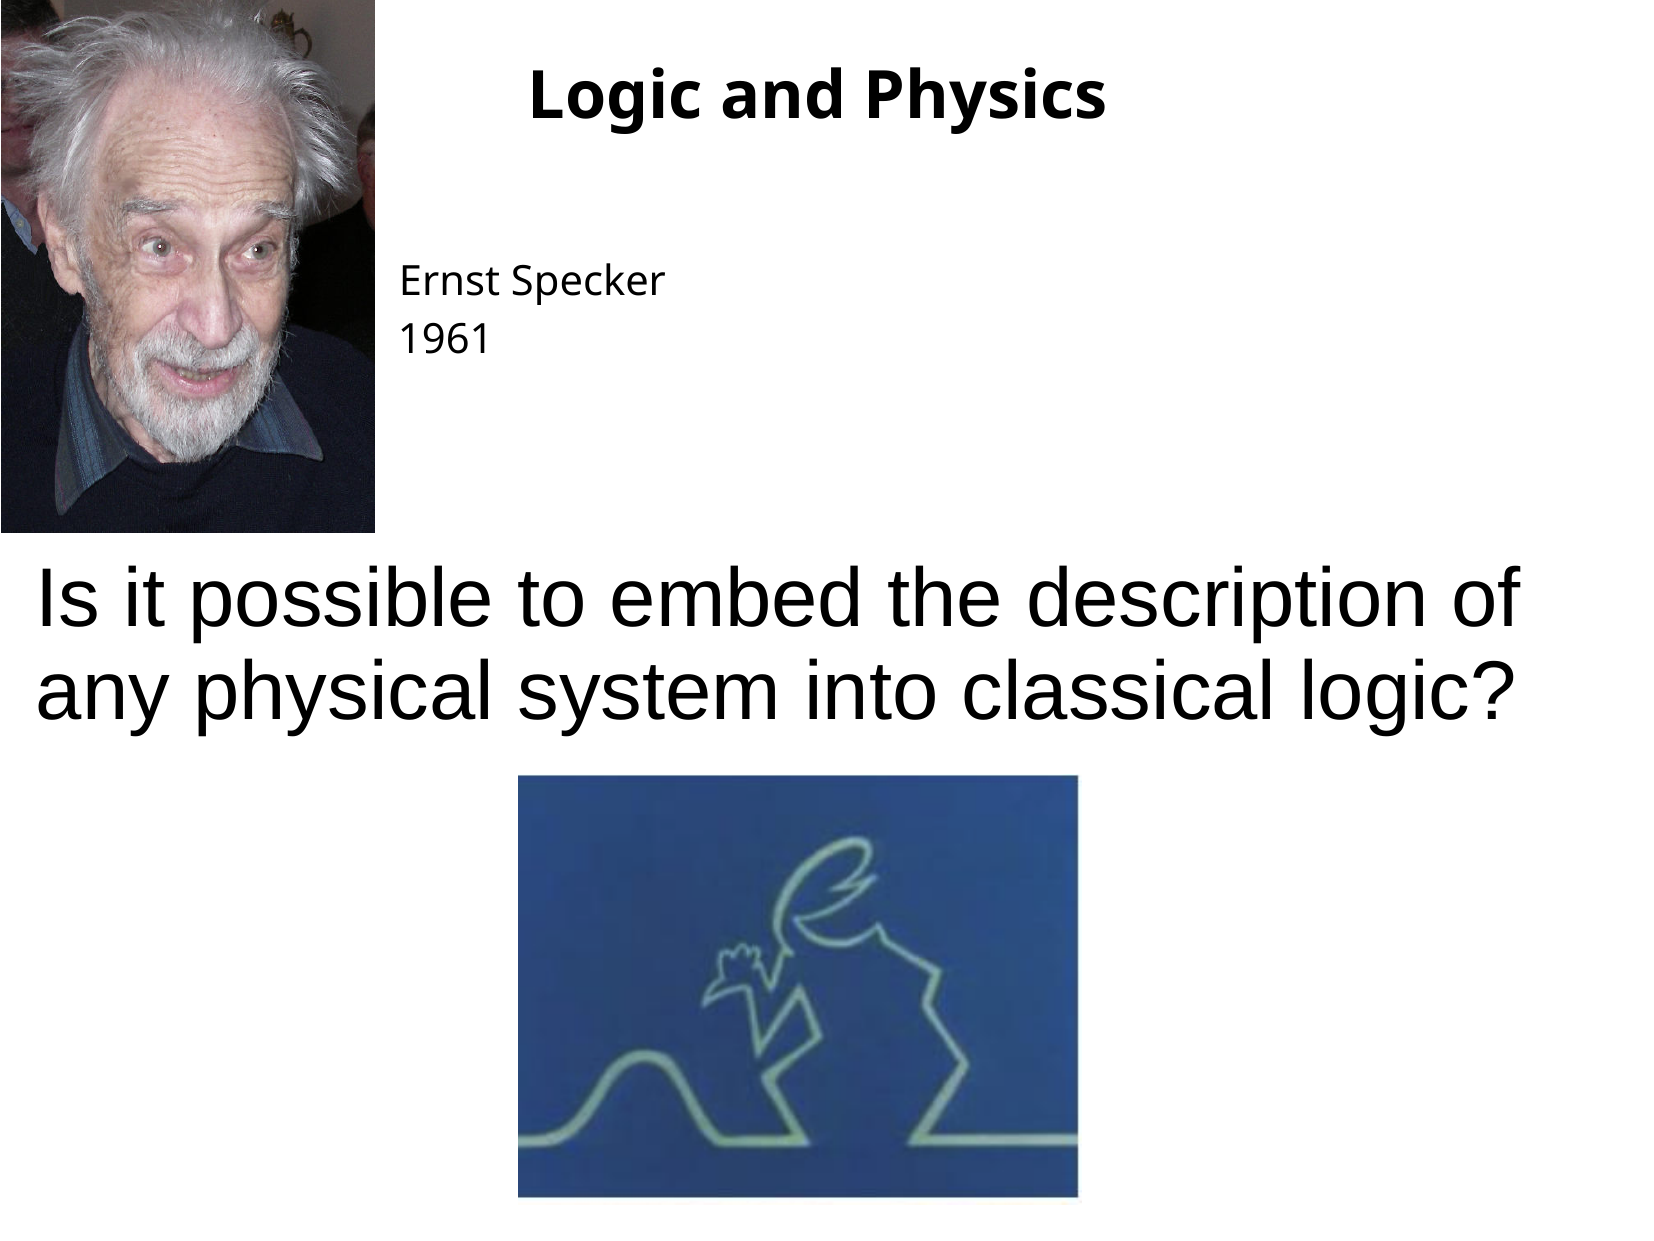

Logic and Physics
Ernst Specker
1961
Is it possible to embed the description of any physical system into classical logic?